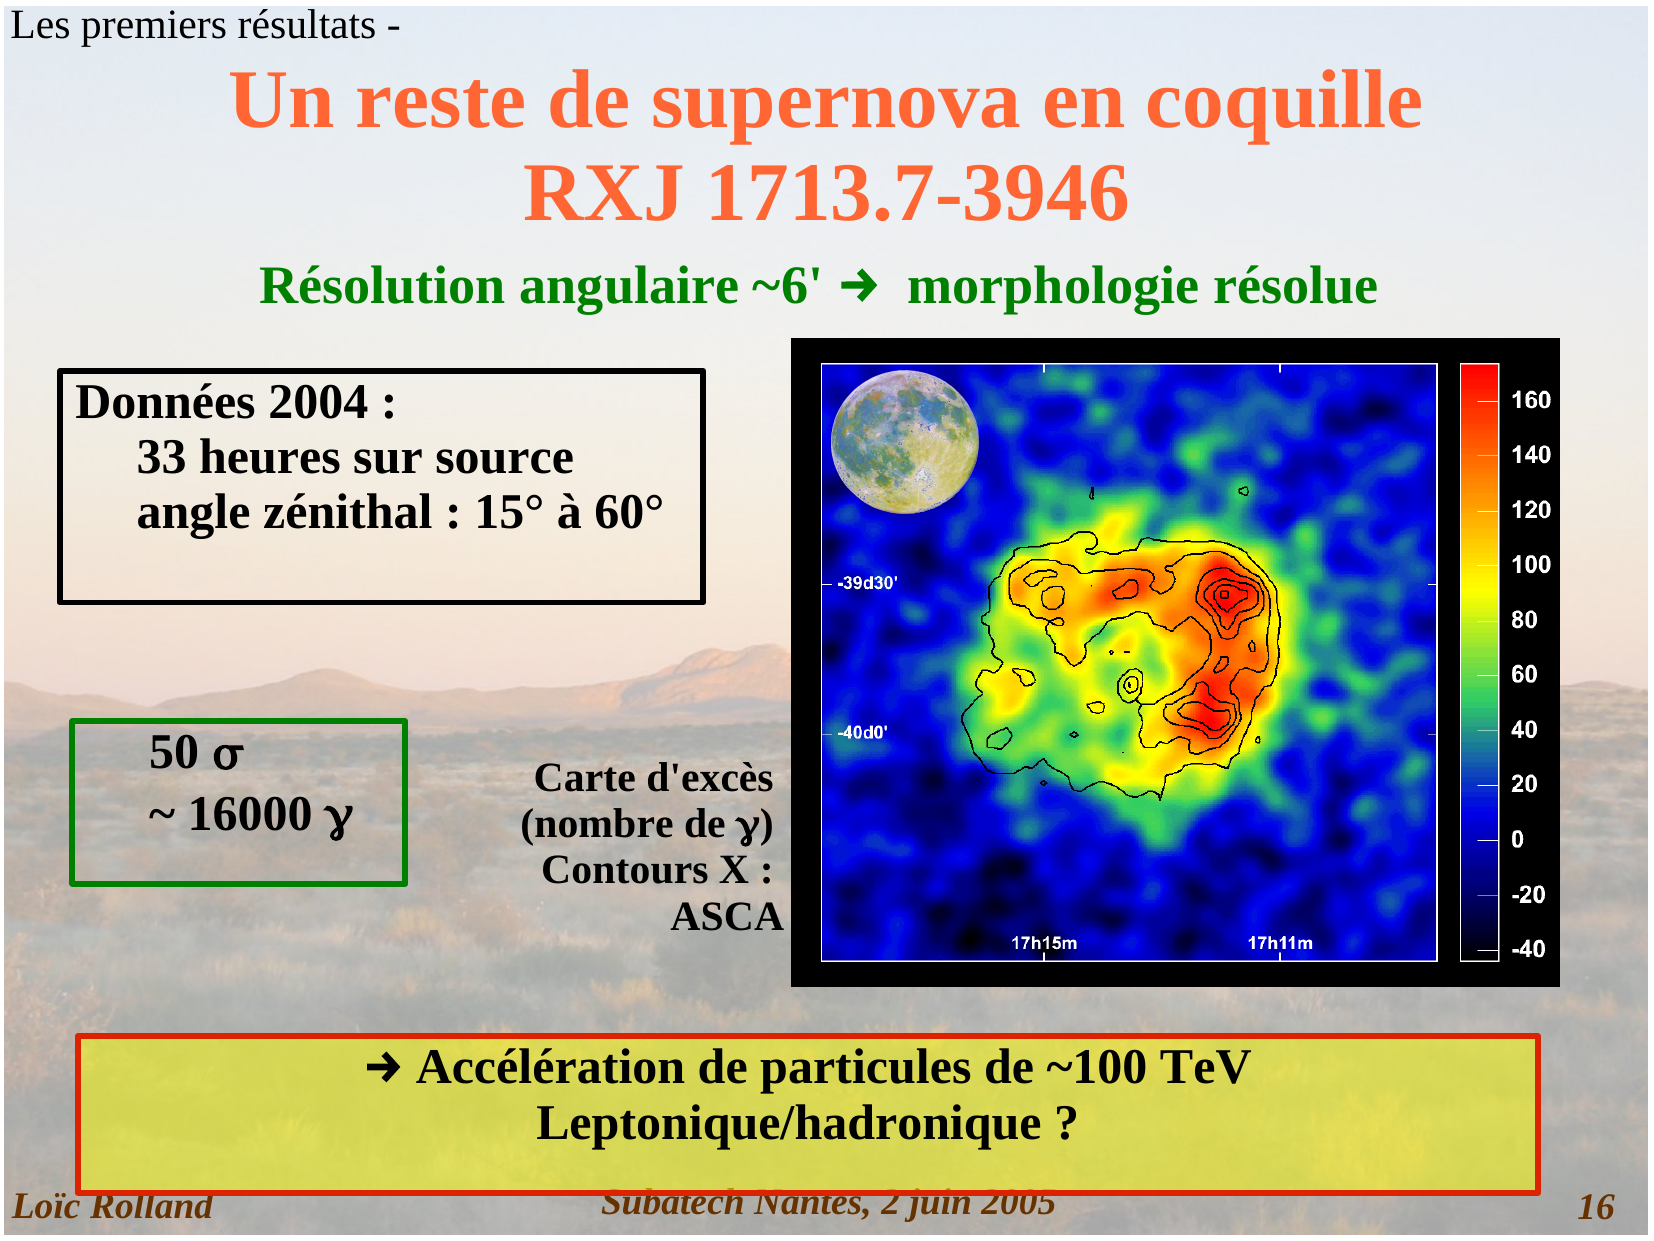

Les premiers résultats -
# Un reste de supernova en coquille RXJ 1713.7-3946
Résolution angulaire ~6' → morphologie résolue
 Données 2004 :
 	33 heures sur source
 	angle zénithal : 15° à 60°
50 
~ 16000 
Carte d'excès
(nombre de )
Contours X :
ASCA
→ Accélération de particules de ~100 TeV
Leptonique/hadronique ?